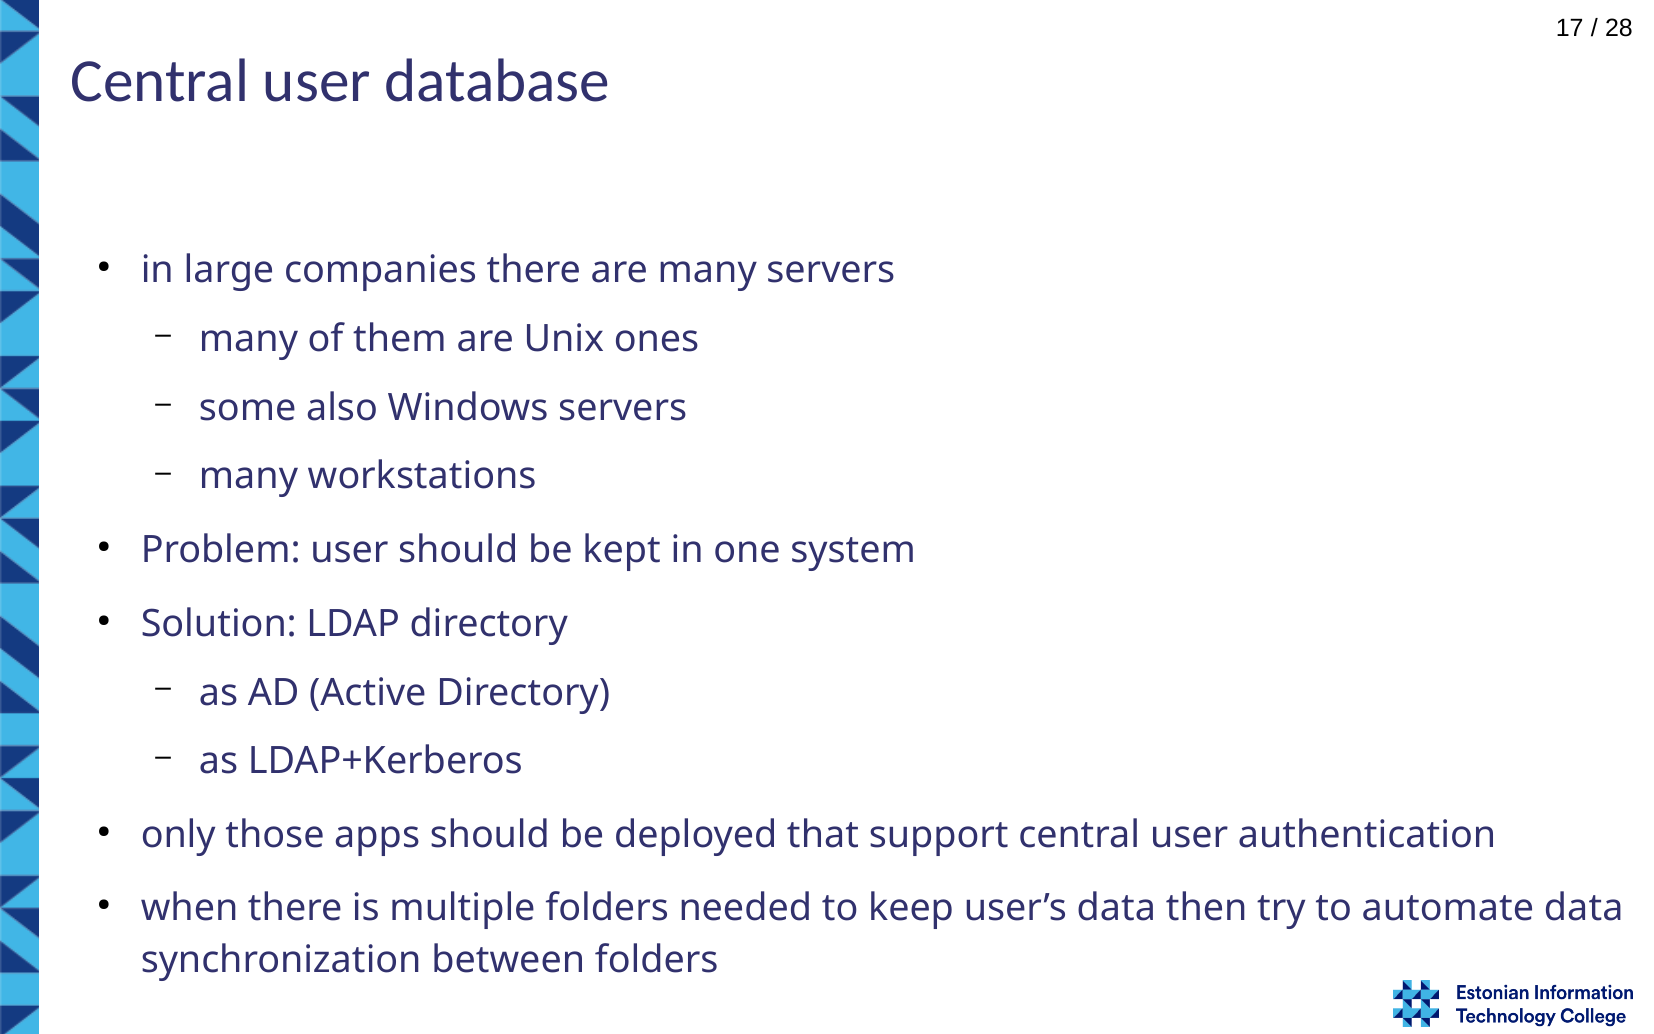

# Central user database
in large companies there are many servers
many of them are Unix ones
some also Windows servers
many workstations
Problem: user should be kept in one system
Solution: LDAP directory
as AD (Active Directory)
as LDAP+Kerberos
only those apps should be deployed that support central user authentication
when there is multiple folders needed to keep user’s data then try to automate data synchronization between folders